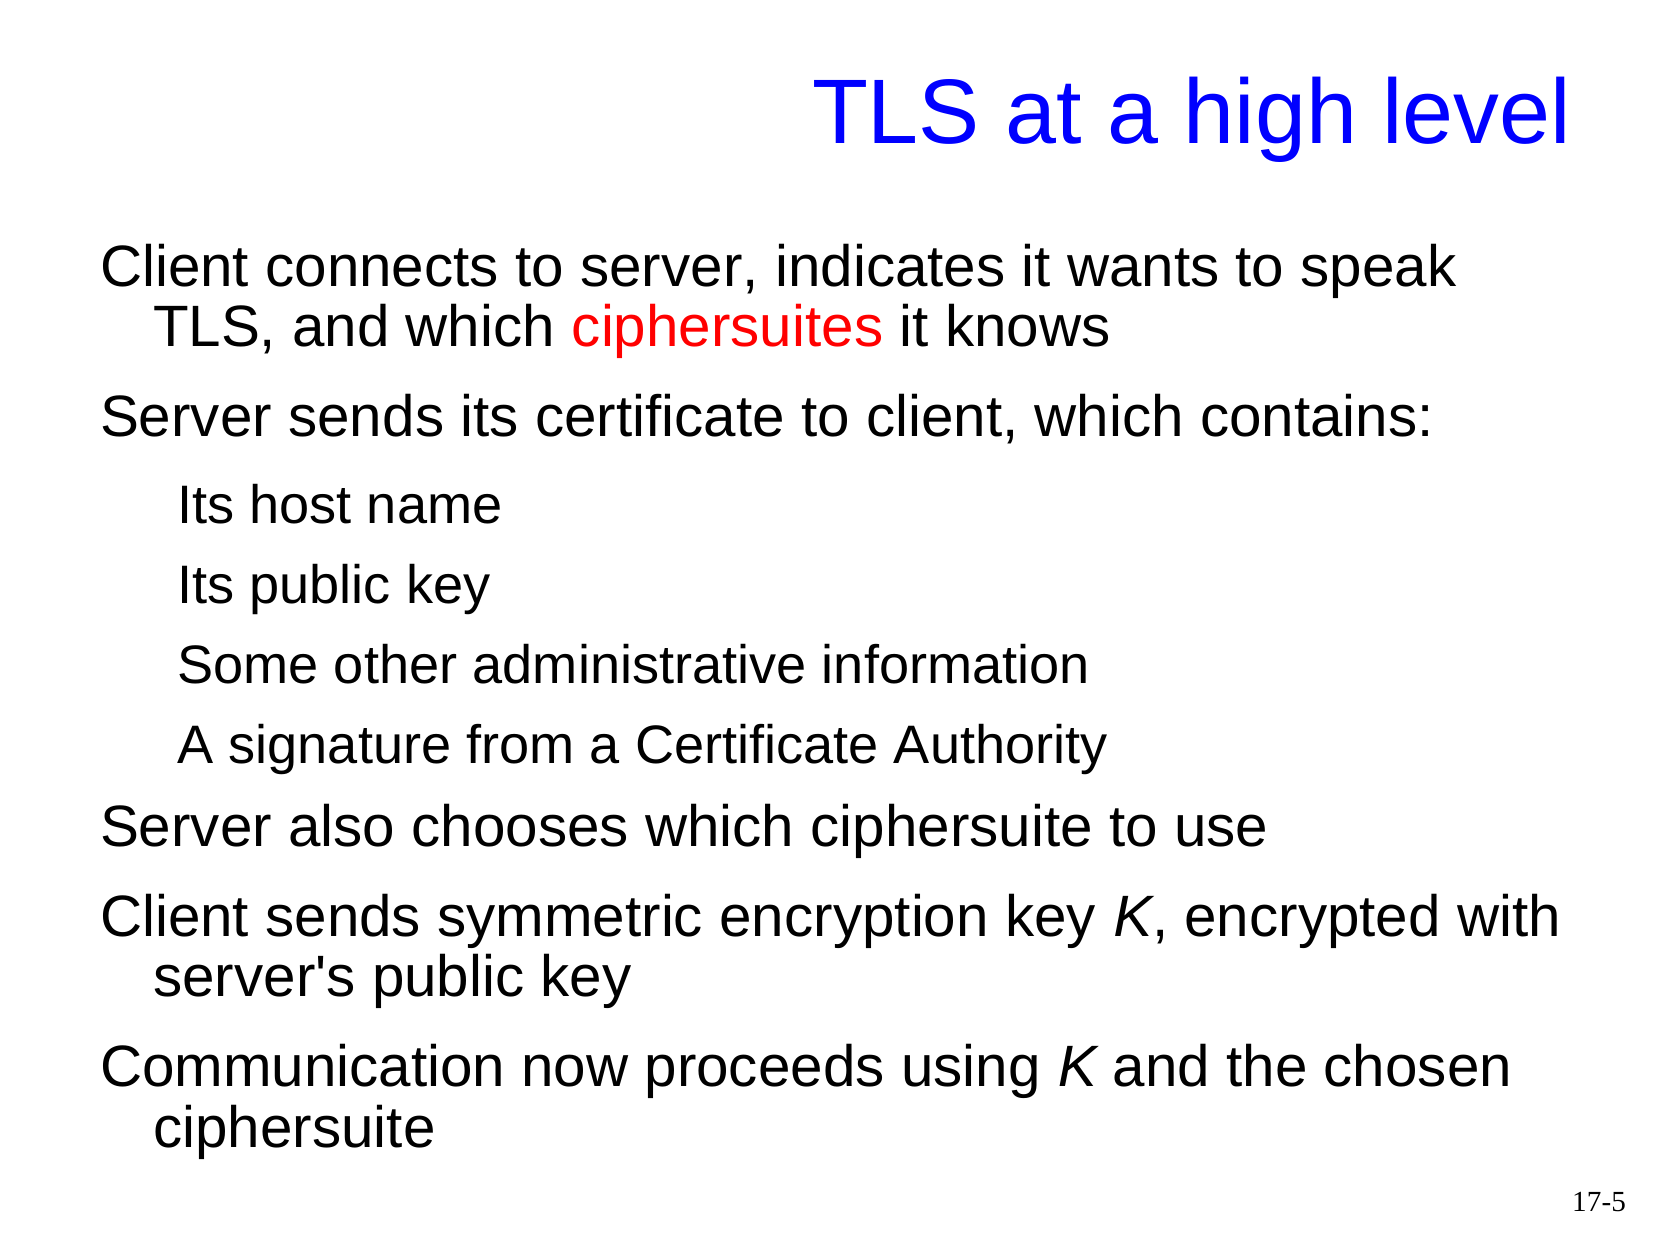

# TLS at a high level
Client connects to server, indicates it wants to speak TLS, and which ciphersuites it knows
Server sends its certificate to client, which contains:
Its host name
Its public key
Some other administrative information
A signature from a Certificate Authority
Server also chooses which ciphersuite to use
Client sends symmetric encryption key K, encrypted with server's public key
Communication now proceeds using K and the chosen ciphersuite